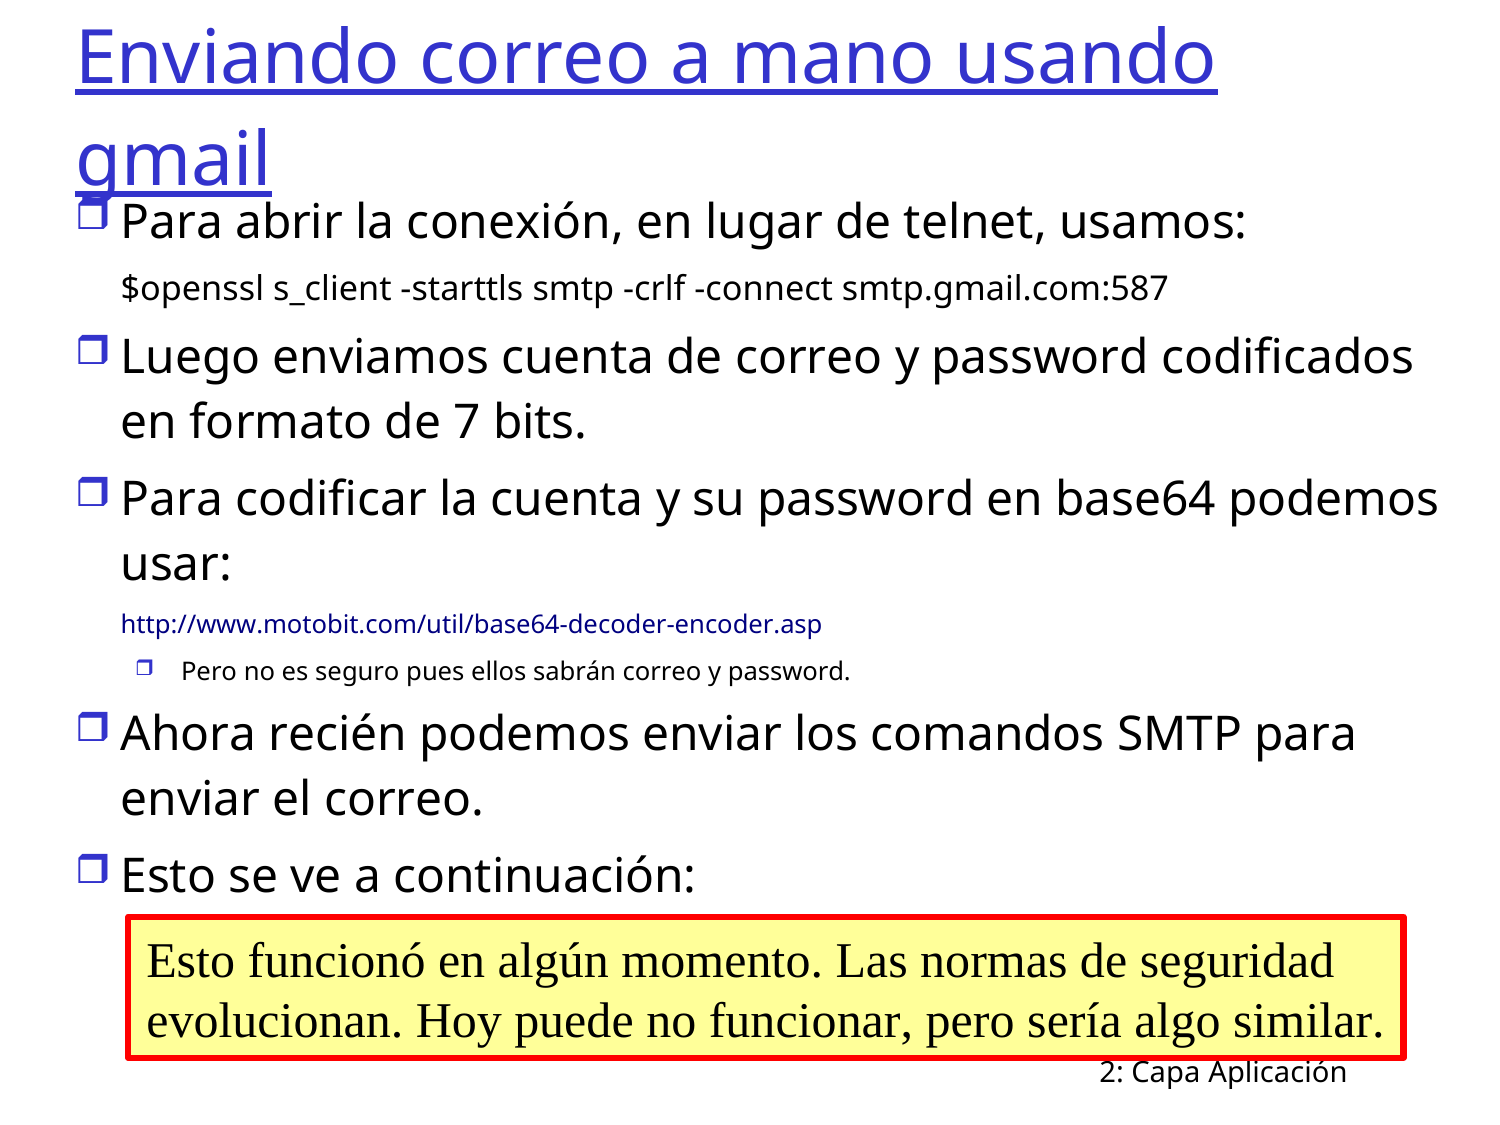

# Enviando correo a mano usando gmail
Para abrir la conexión, en lugar de telnet, usamos:
$openssl s_client -starttls smtp -crlf -connect smtp.gmail.com:587
Luego enviamos cuenta de correo y password codificados en formato de 7 bits.
Para codificar la cuenta y su password en base64 podemos usar:
http://www.motobit.com/util/base64-decoder-encoder.asp
Pero no es seguro pues ellos sabrán correo y password.
Ahora recién podemos enviar los comandos SMTP para enviar el correo.
Esto se ve a continuación:
Esto funcionó en algún momento. Las normas de seguridad
evolucionan. Hoy puede no funcionar, pero sería algo similar.